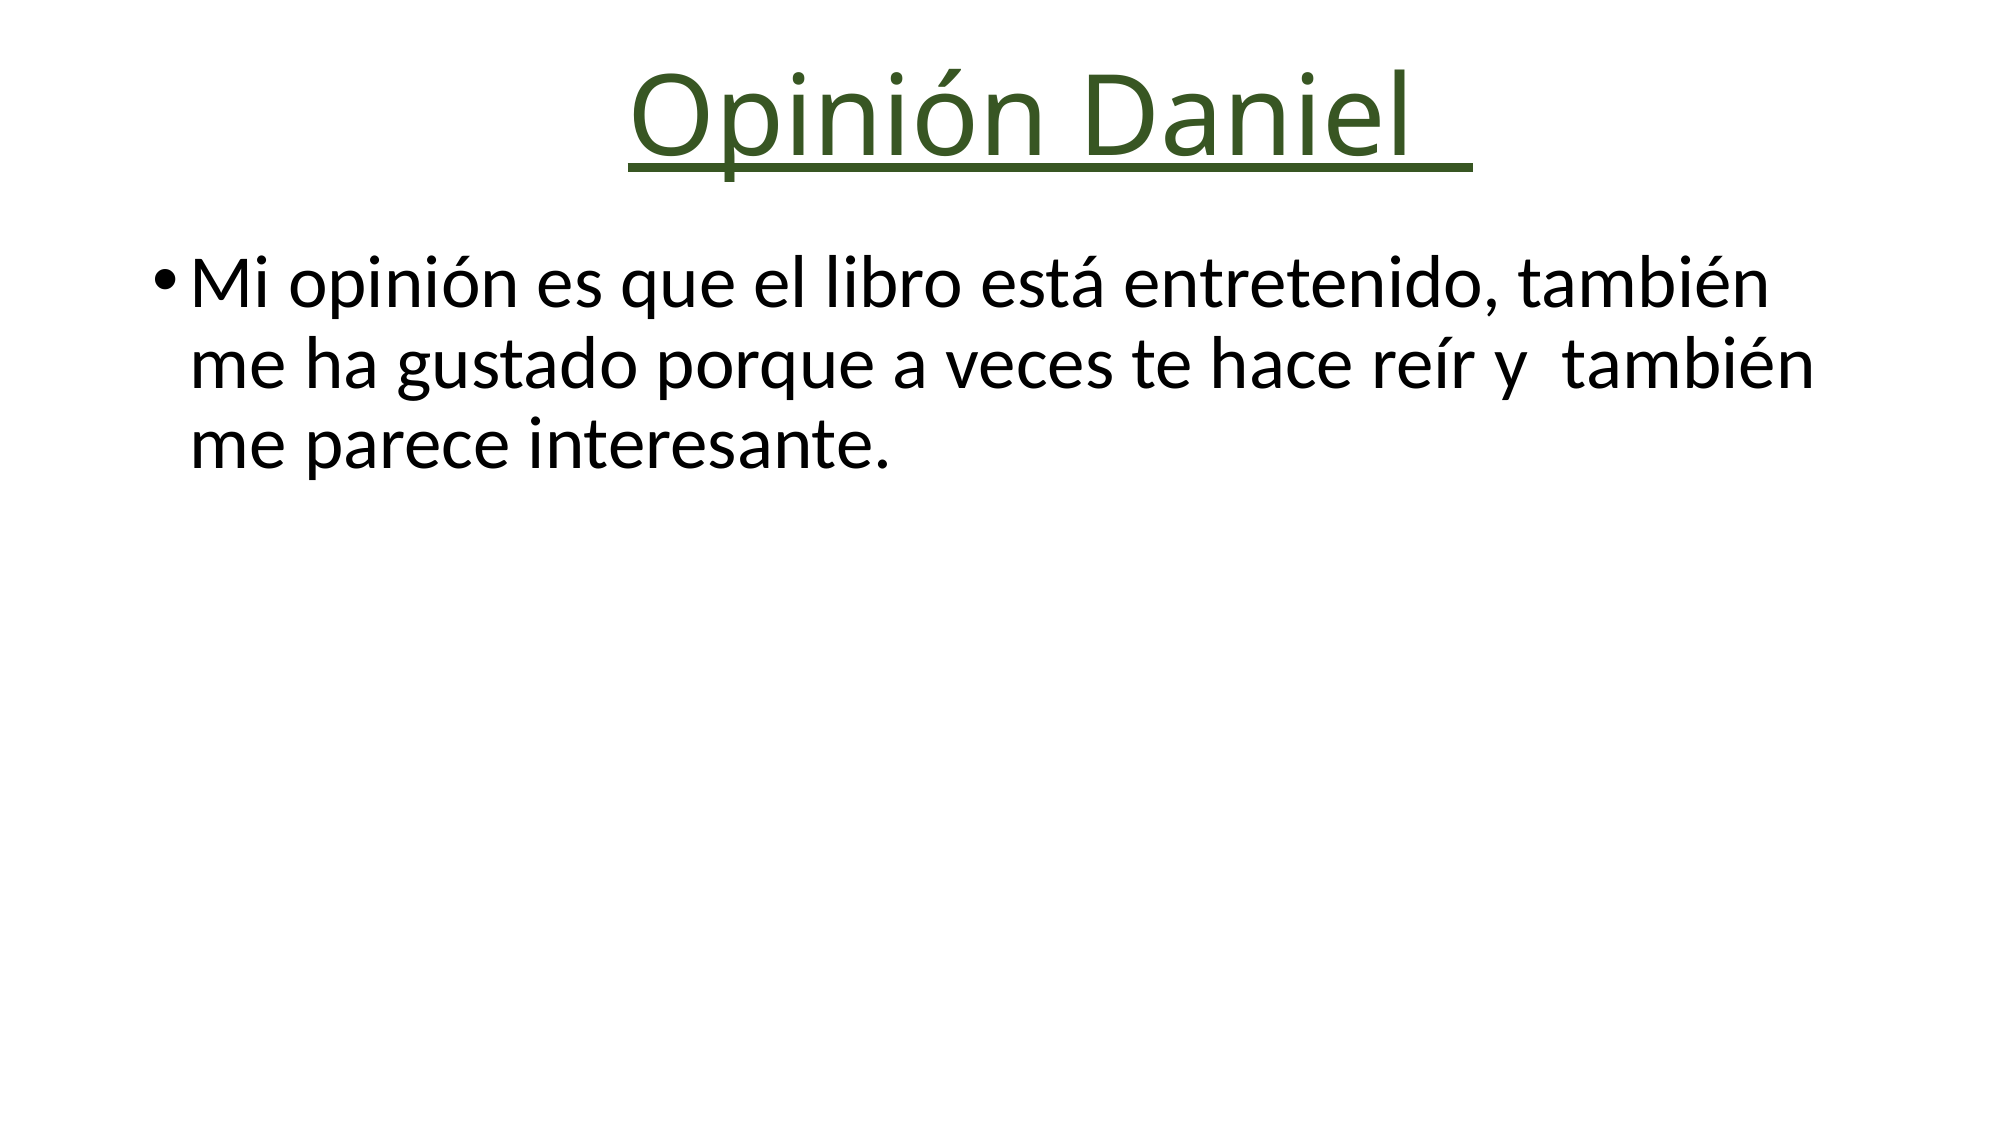

# Opinión Daniel
Mi opinión es que el libro está entretenido, también me ha gustado porque a veces te hace reír y también me parece interesante.